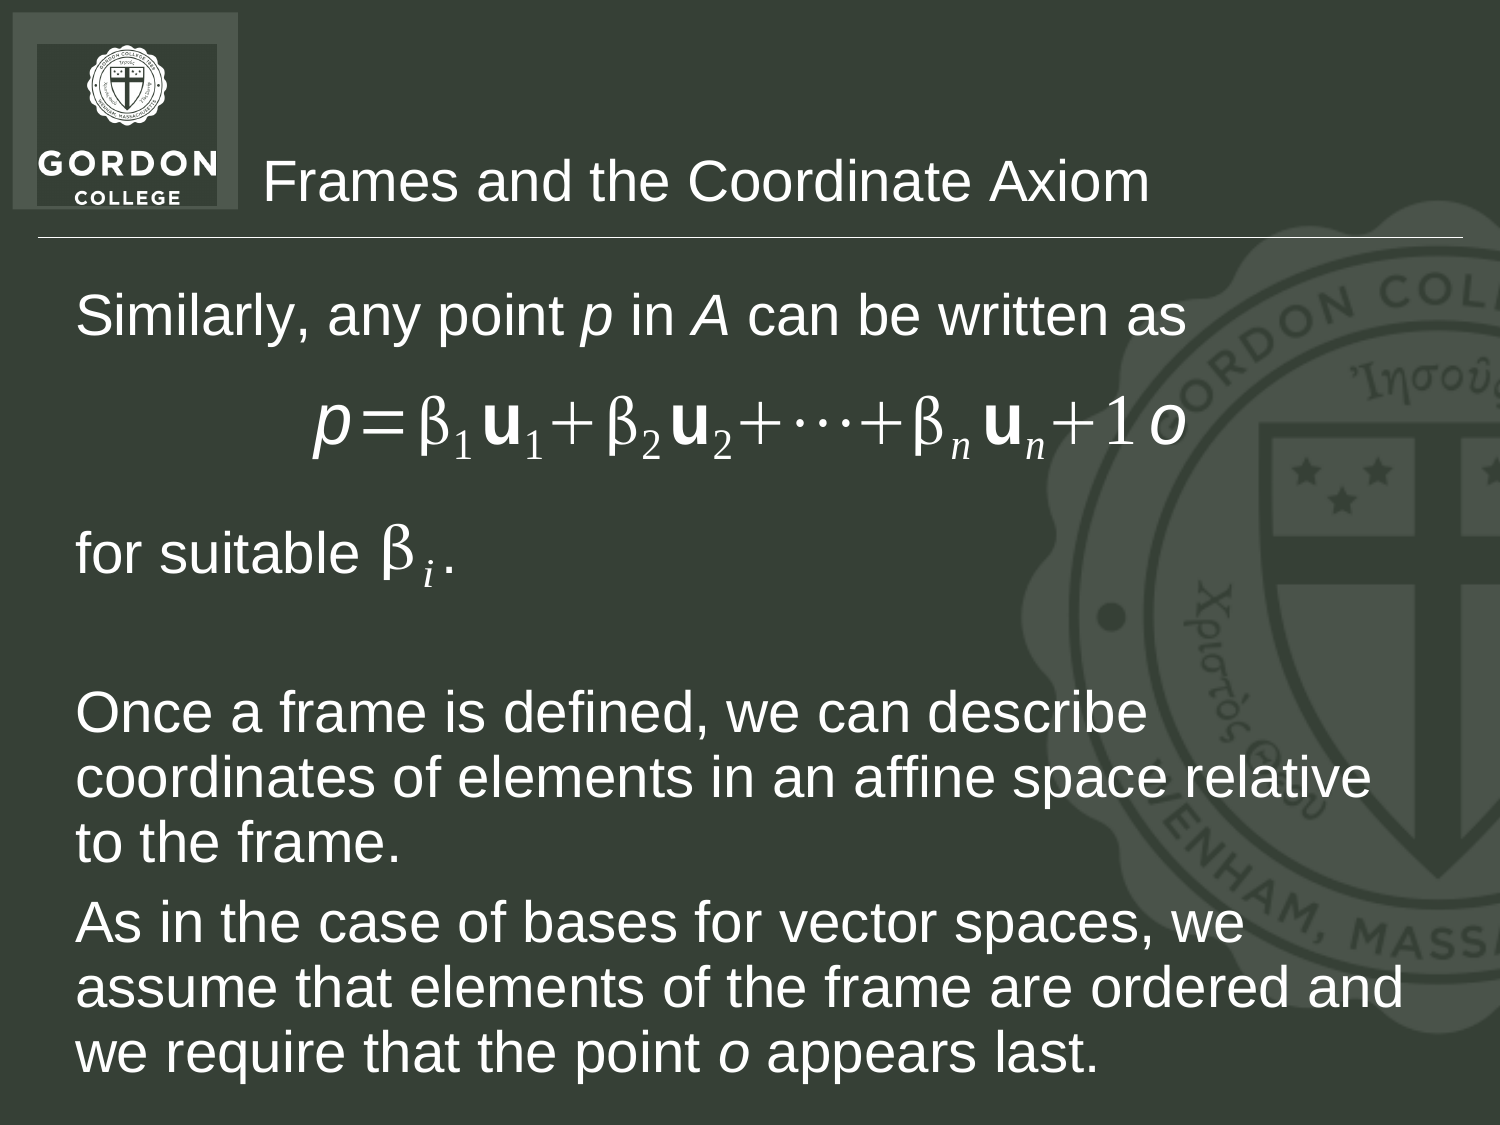

# Frames and the Coordinate Axiom
Similarly, any point p in A can be written as
for suitable .
Once a frame is defined, we can describe coordinates of elements in an affine space relative to the frame.
As in the case of bases for vector spaces, we assume that elements of the frame are ordered and we require that the point o appears last.